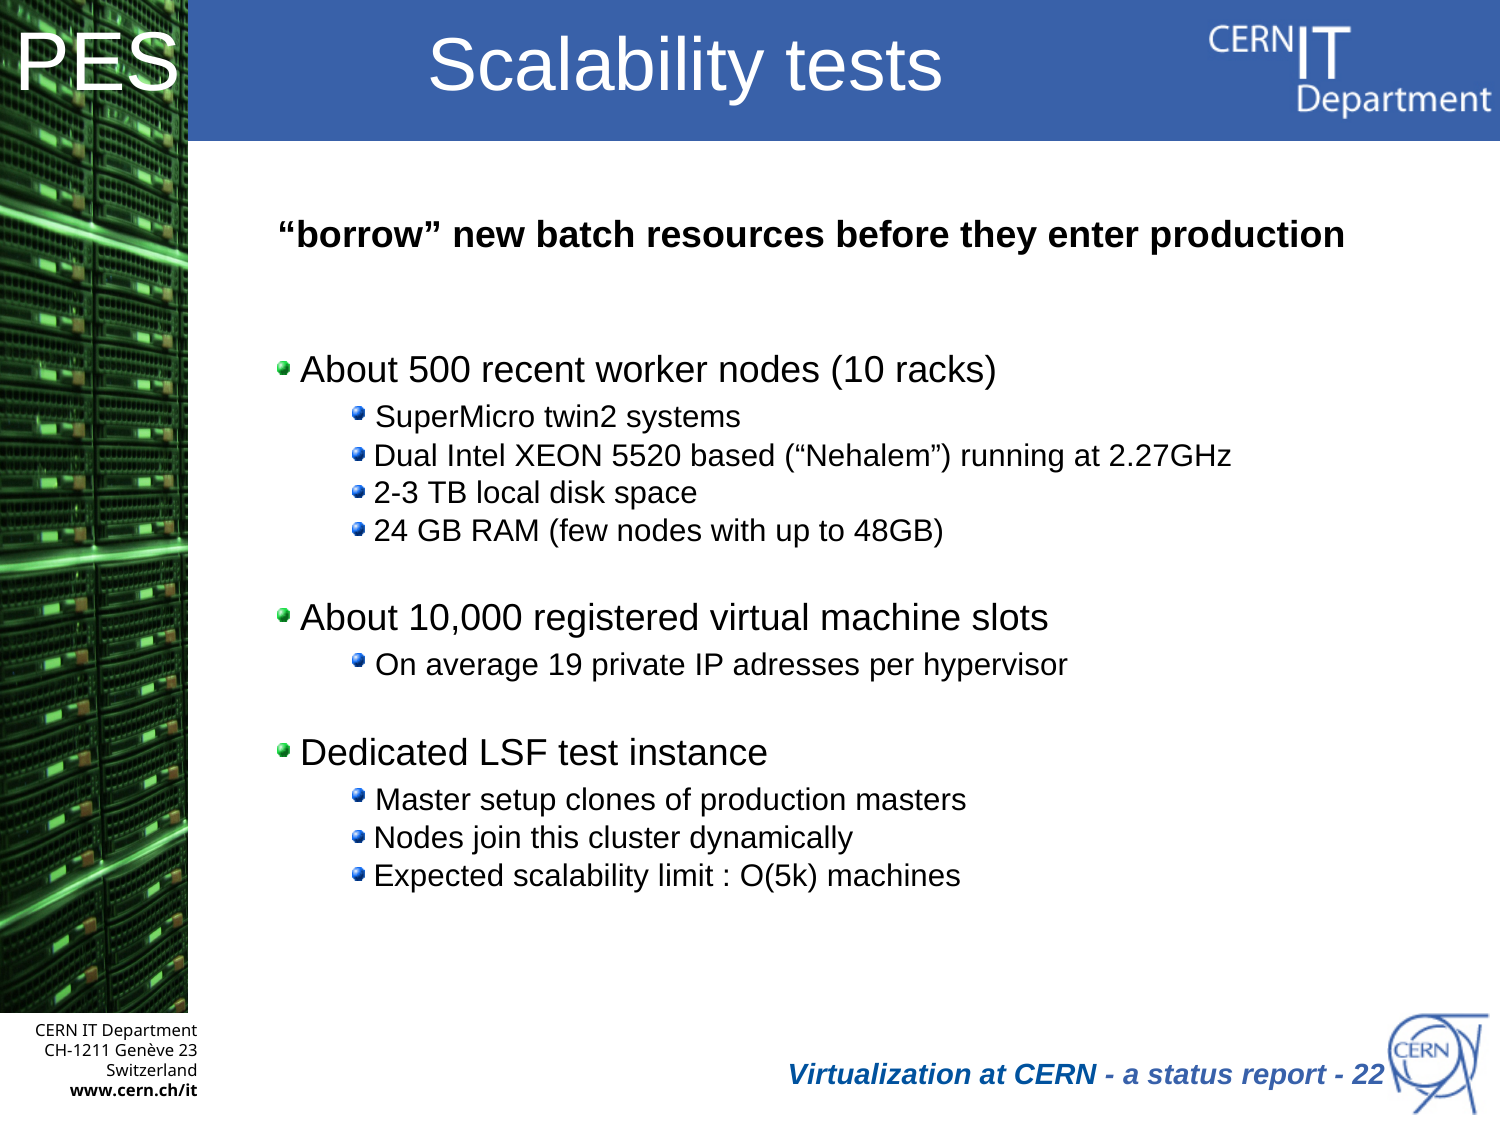

Scalability tests
“borrow” new batch resources before they enter production
 About 500 recent worker nodes (10 racks)
 SuperMicro twin2 systems
 Dual Intel XEON 5520 based (“Nehalem”) running at 2.27GHz
 2-3 TB local disk space
 24 GB RAM (few nodes with up to 48GB)
 About 10,000 registered virtual machine slots
 On average 19 private IP adresses per hypervisor
 Dedicated LSF test instance
 Master setup clones of production masters
 Nodes join this cluster dynamically
 Expected scalability limit : O(5k) machines
Batch virtualization project at CERN